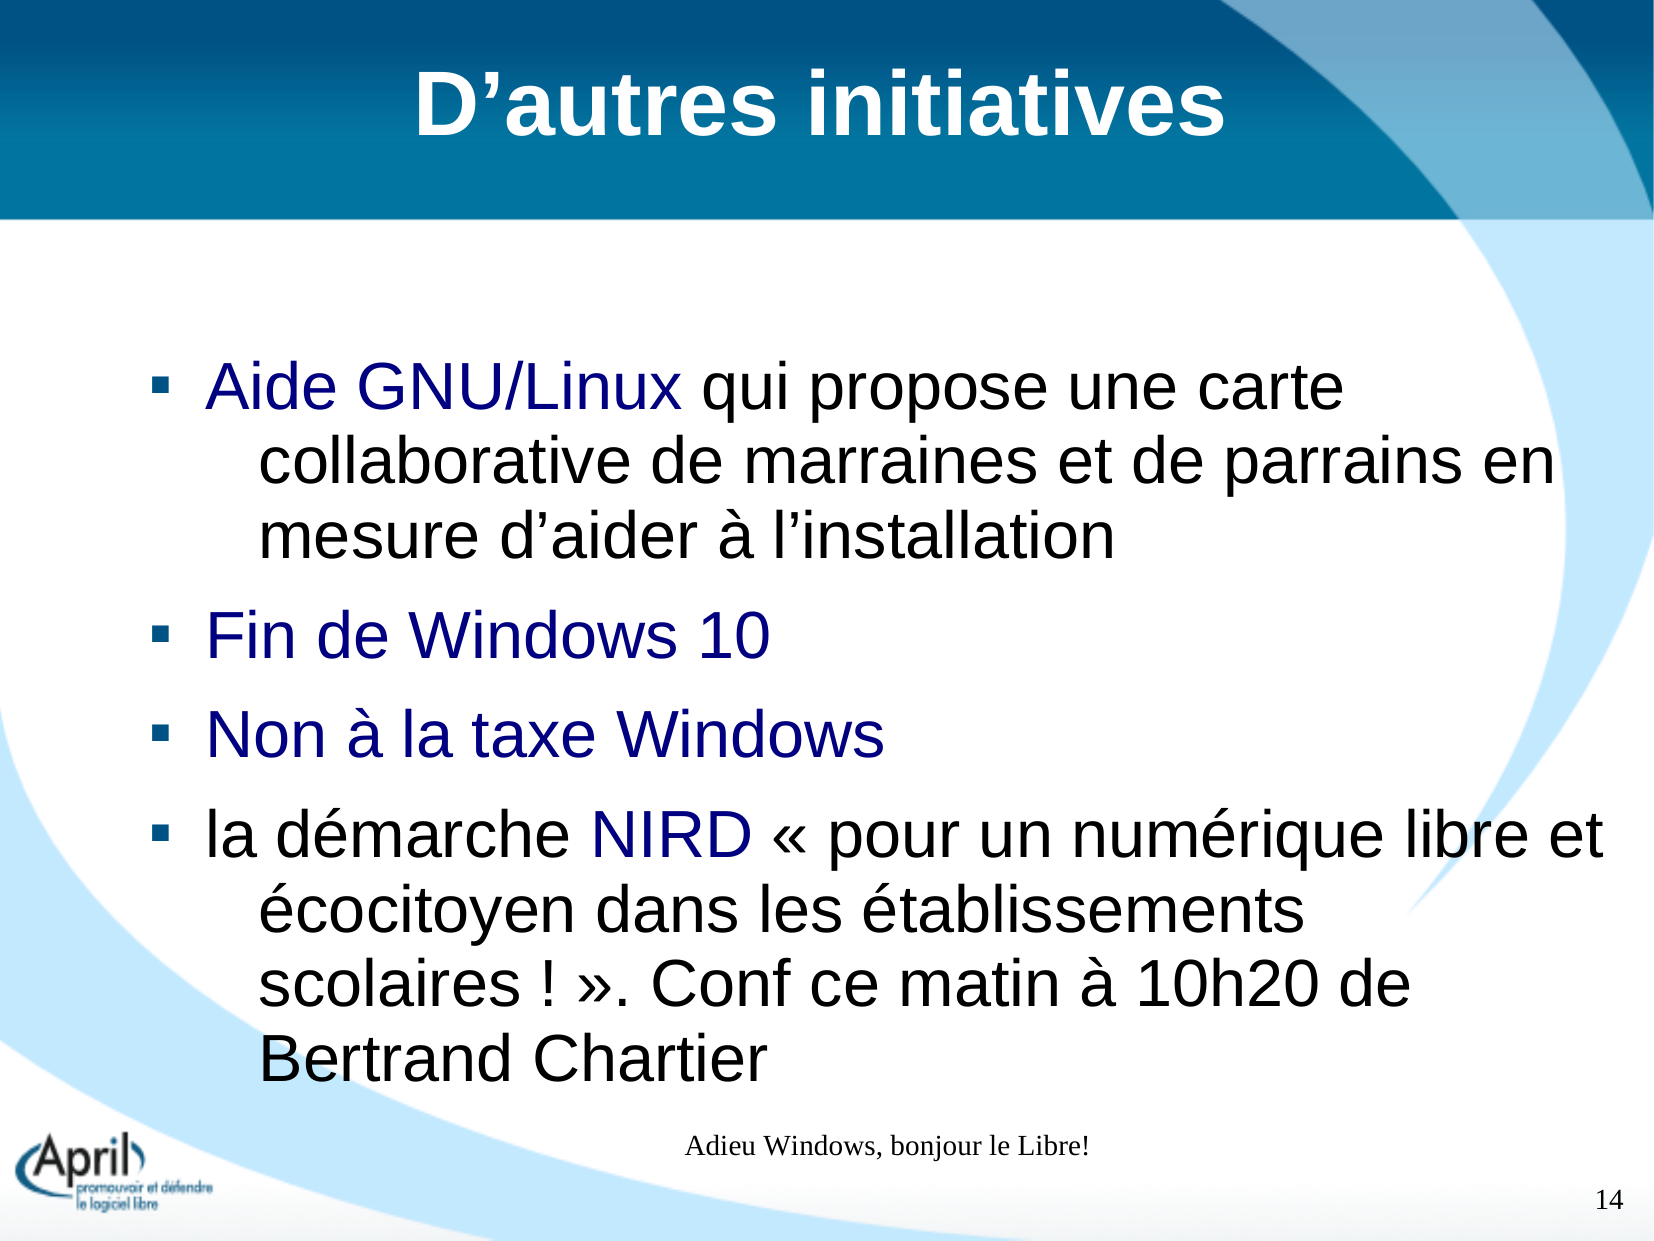

# D’autres initiatives
Aide GNU/Linux qui propose une carte collaborative de marraines et de parrains en mesure d’aider à l’installation
Fin de Windows 10
Non à la taxe Windows
la démarche NIRD « pour un numérique libre et écocitoyen dans les établissements scolaires ! ». Conf ce matin à 10h20 de Bertrand Chartier
Adieu Windows, bonjour le Libre!
14